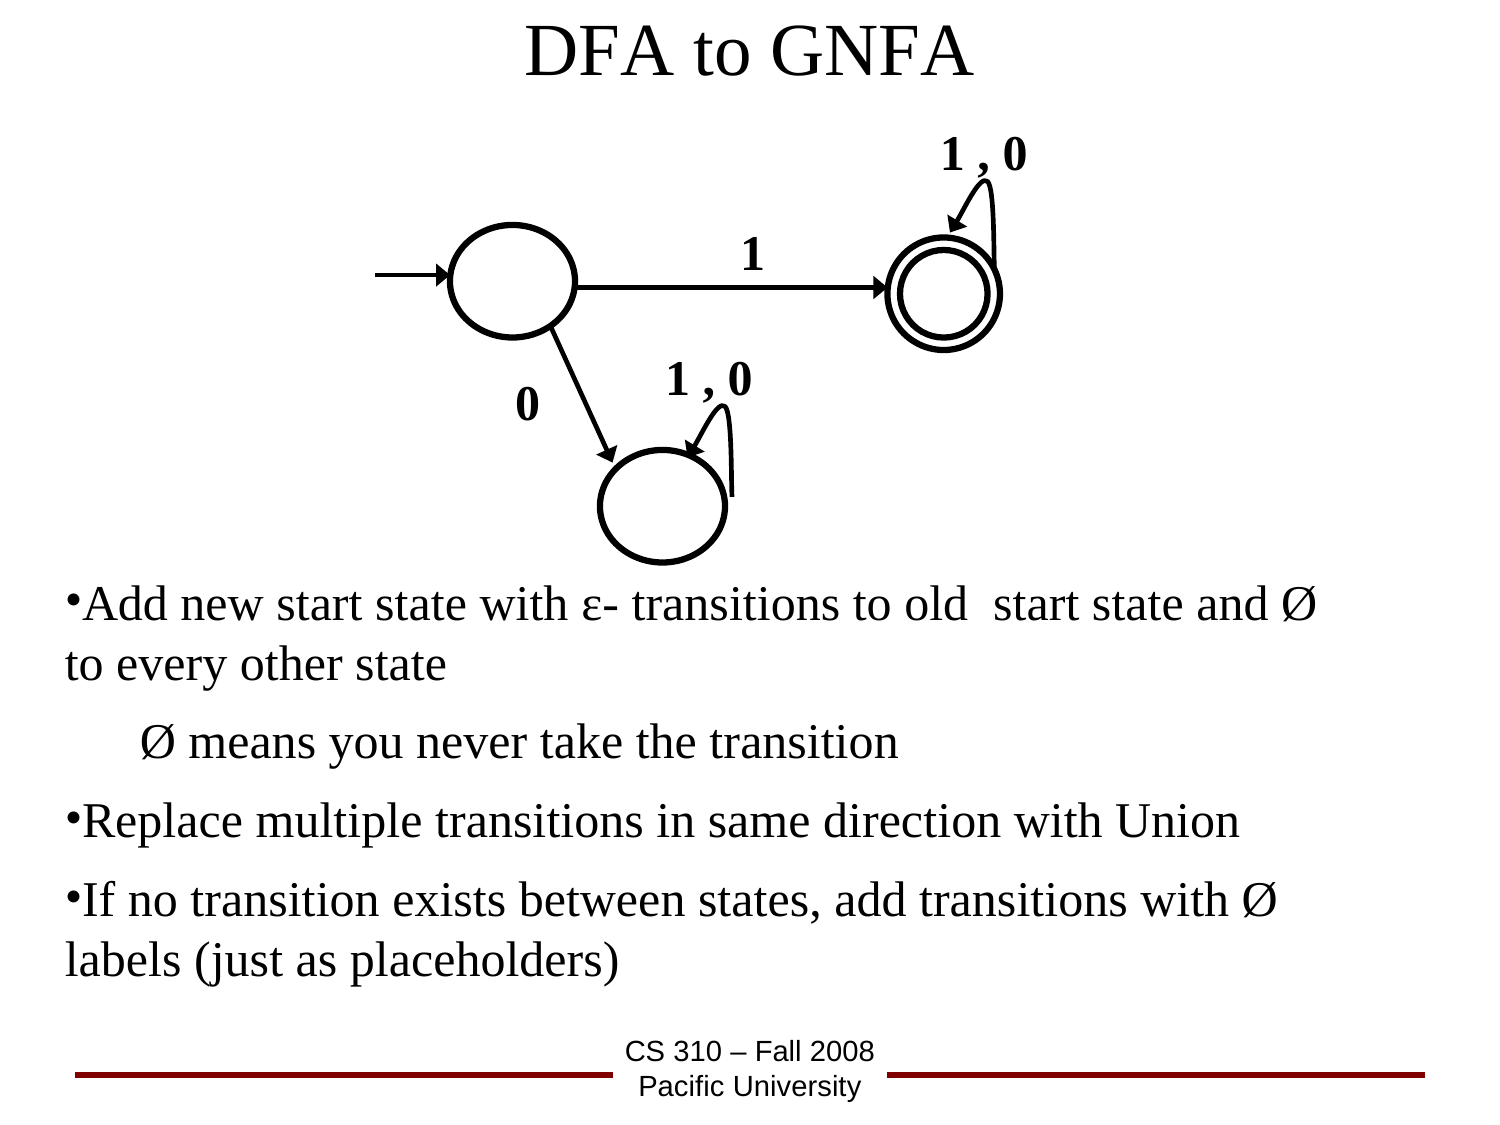

# DFA to GNFA
1 , 0
1
1 , 0
0
Add new start state with ε- transitions to old start state and Ø to every other state
Ø means you never take the transition
Replace multiple transitions in same direction with Union
If no transition exists between states, add transitions with Ø labels (just as placeholders)